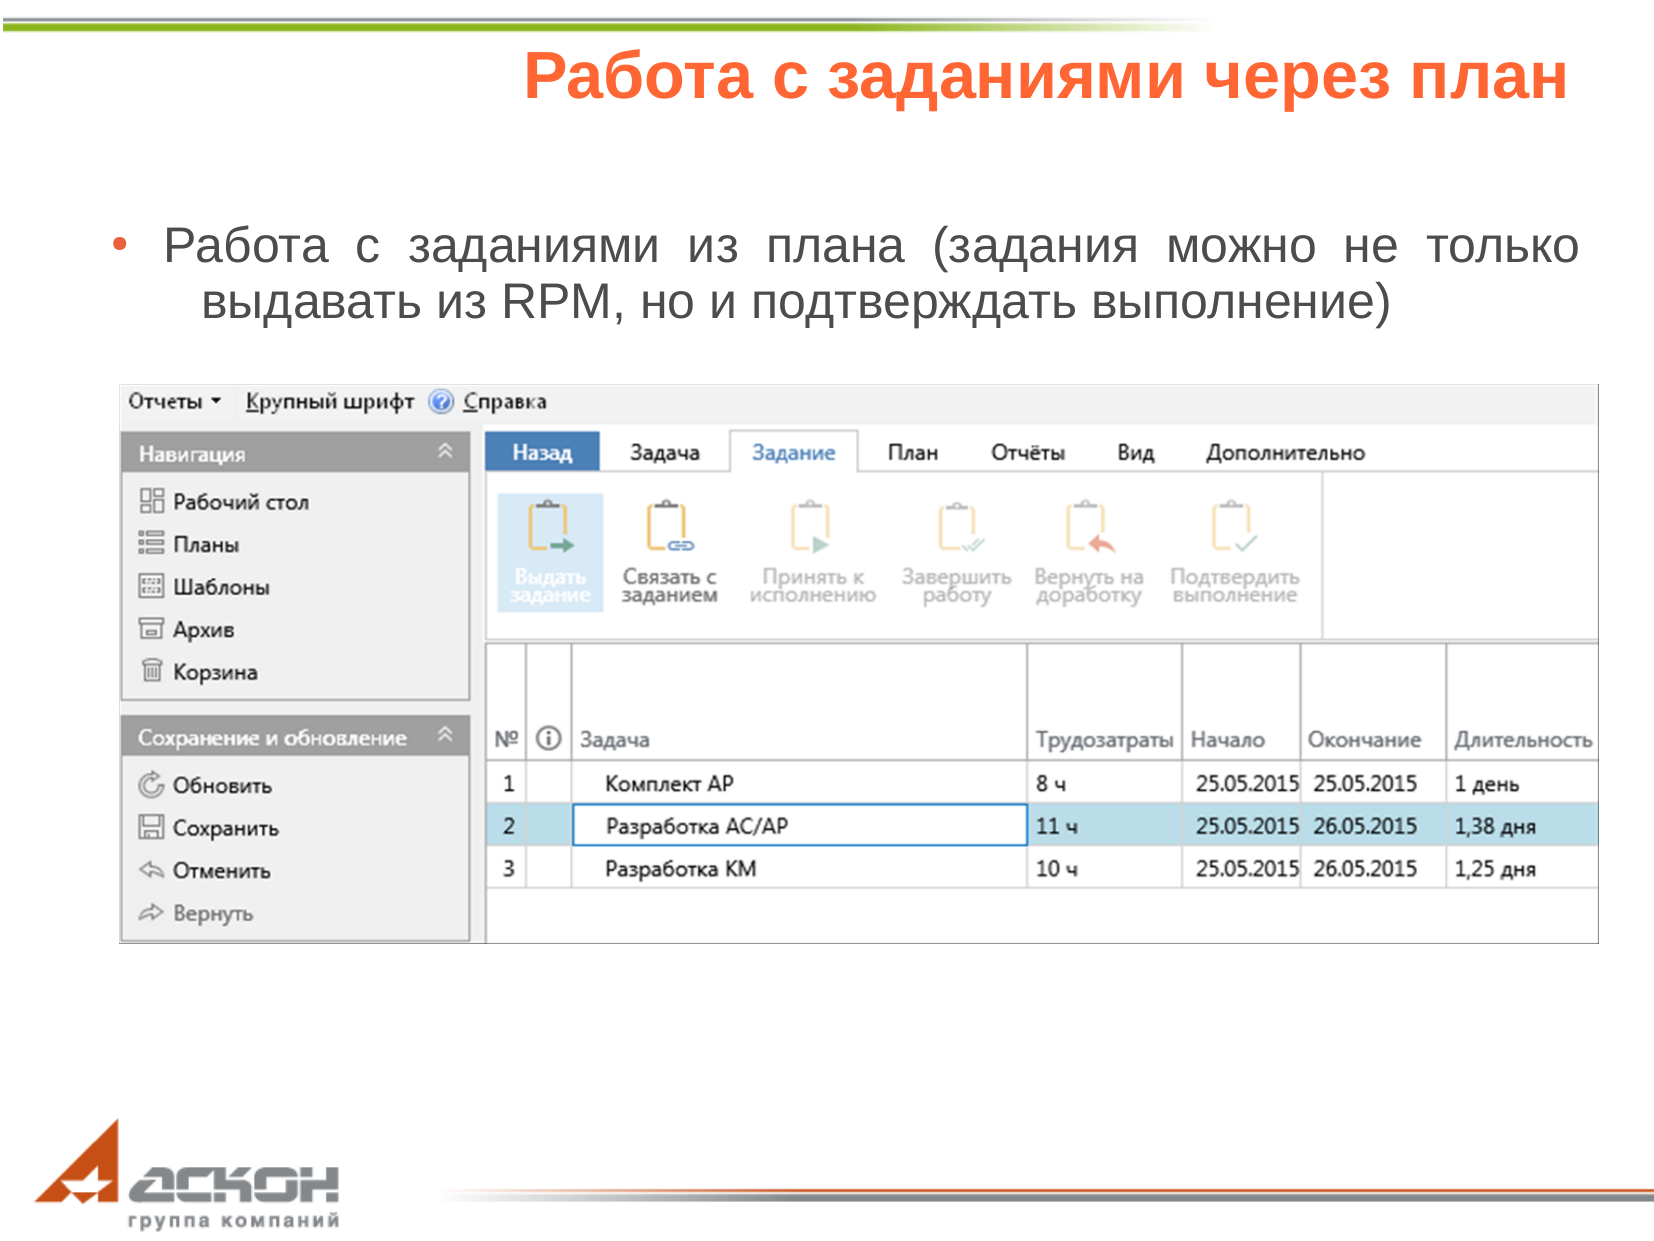

# Работа с заданиями через план
Работа с заданиями из плана (задания можно не только выдавать из RPM, но и подтверждать выполнение)